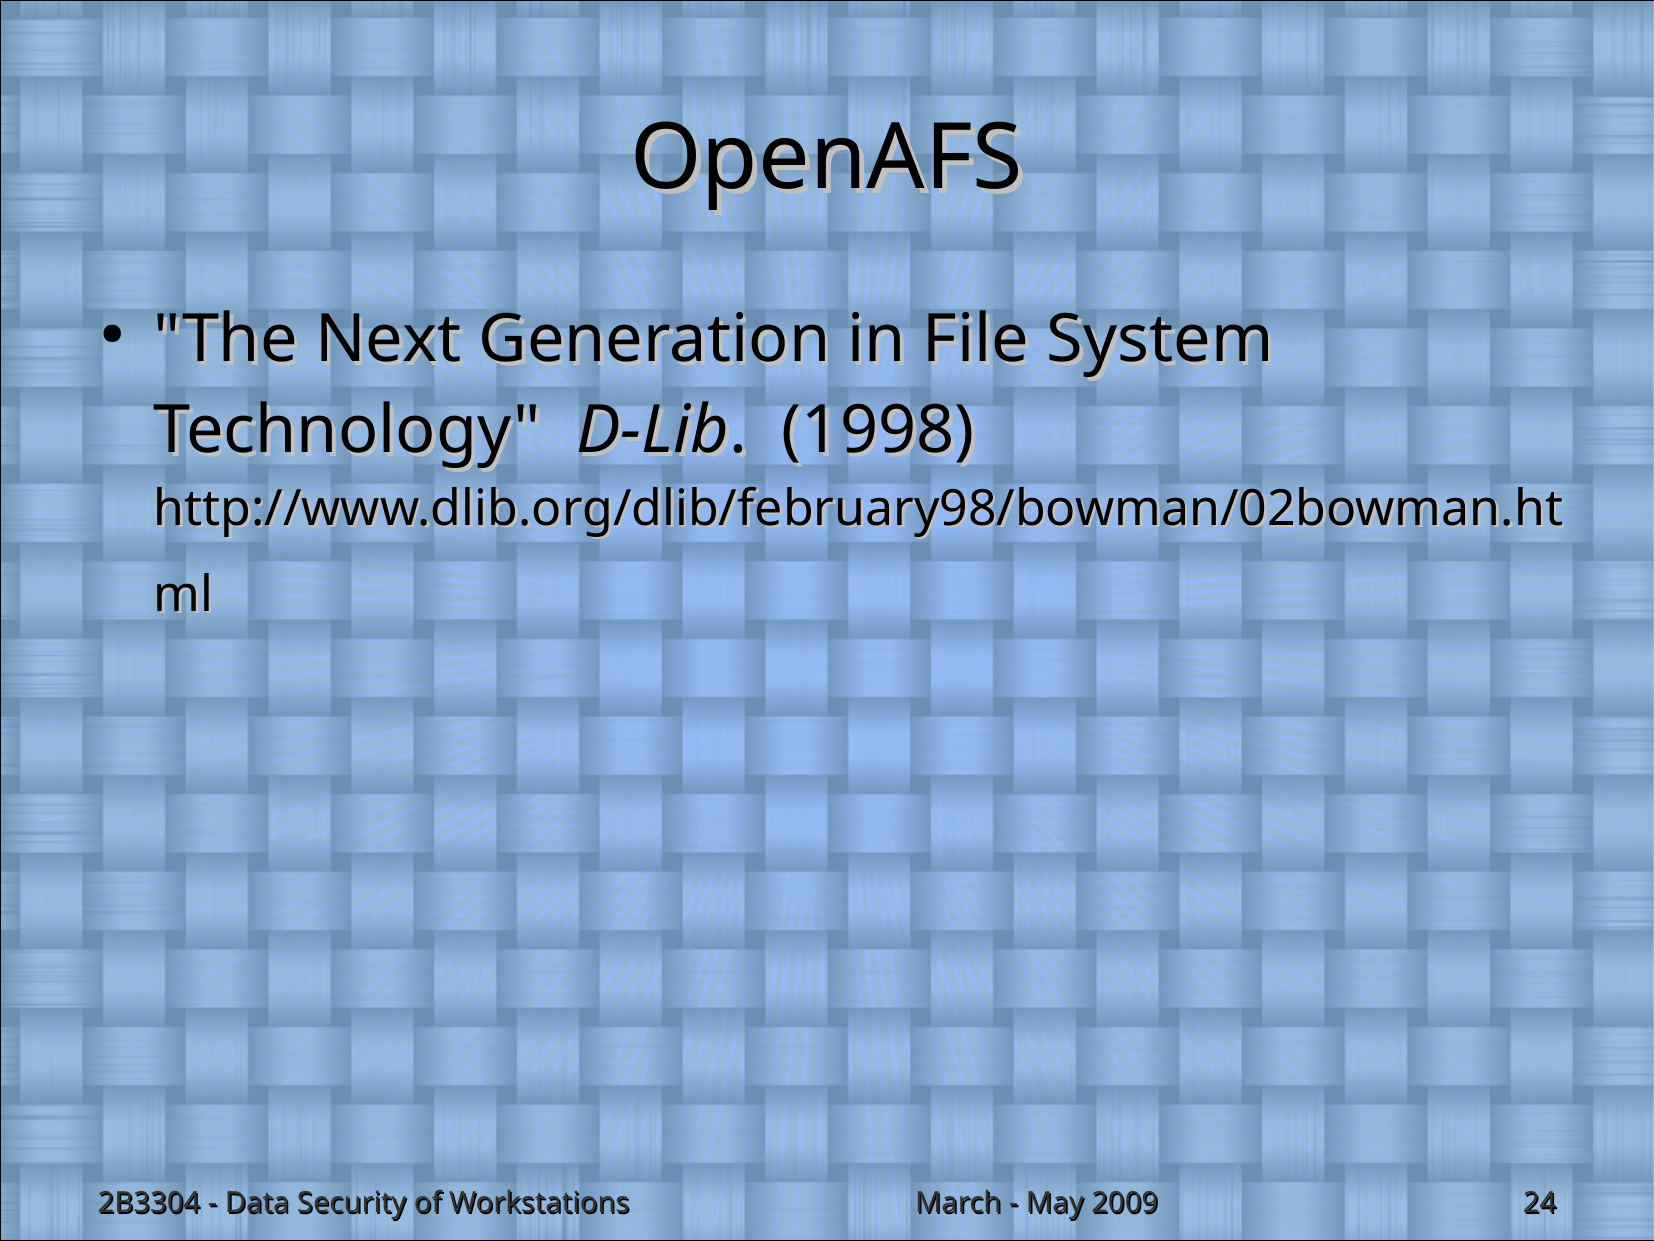

# OpenAFS
"The Next Generation in File System Technology" D-Lib. (1998)
http://www.dlib.org/dlib/february98/bowman/02bowman.html